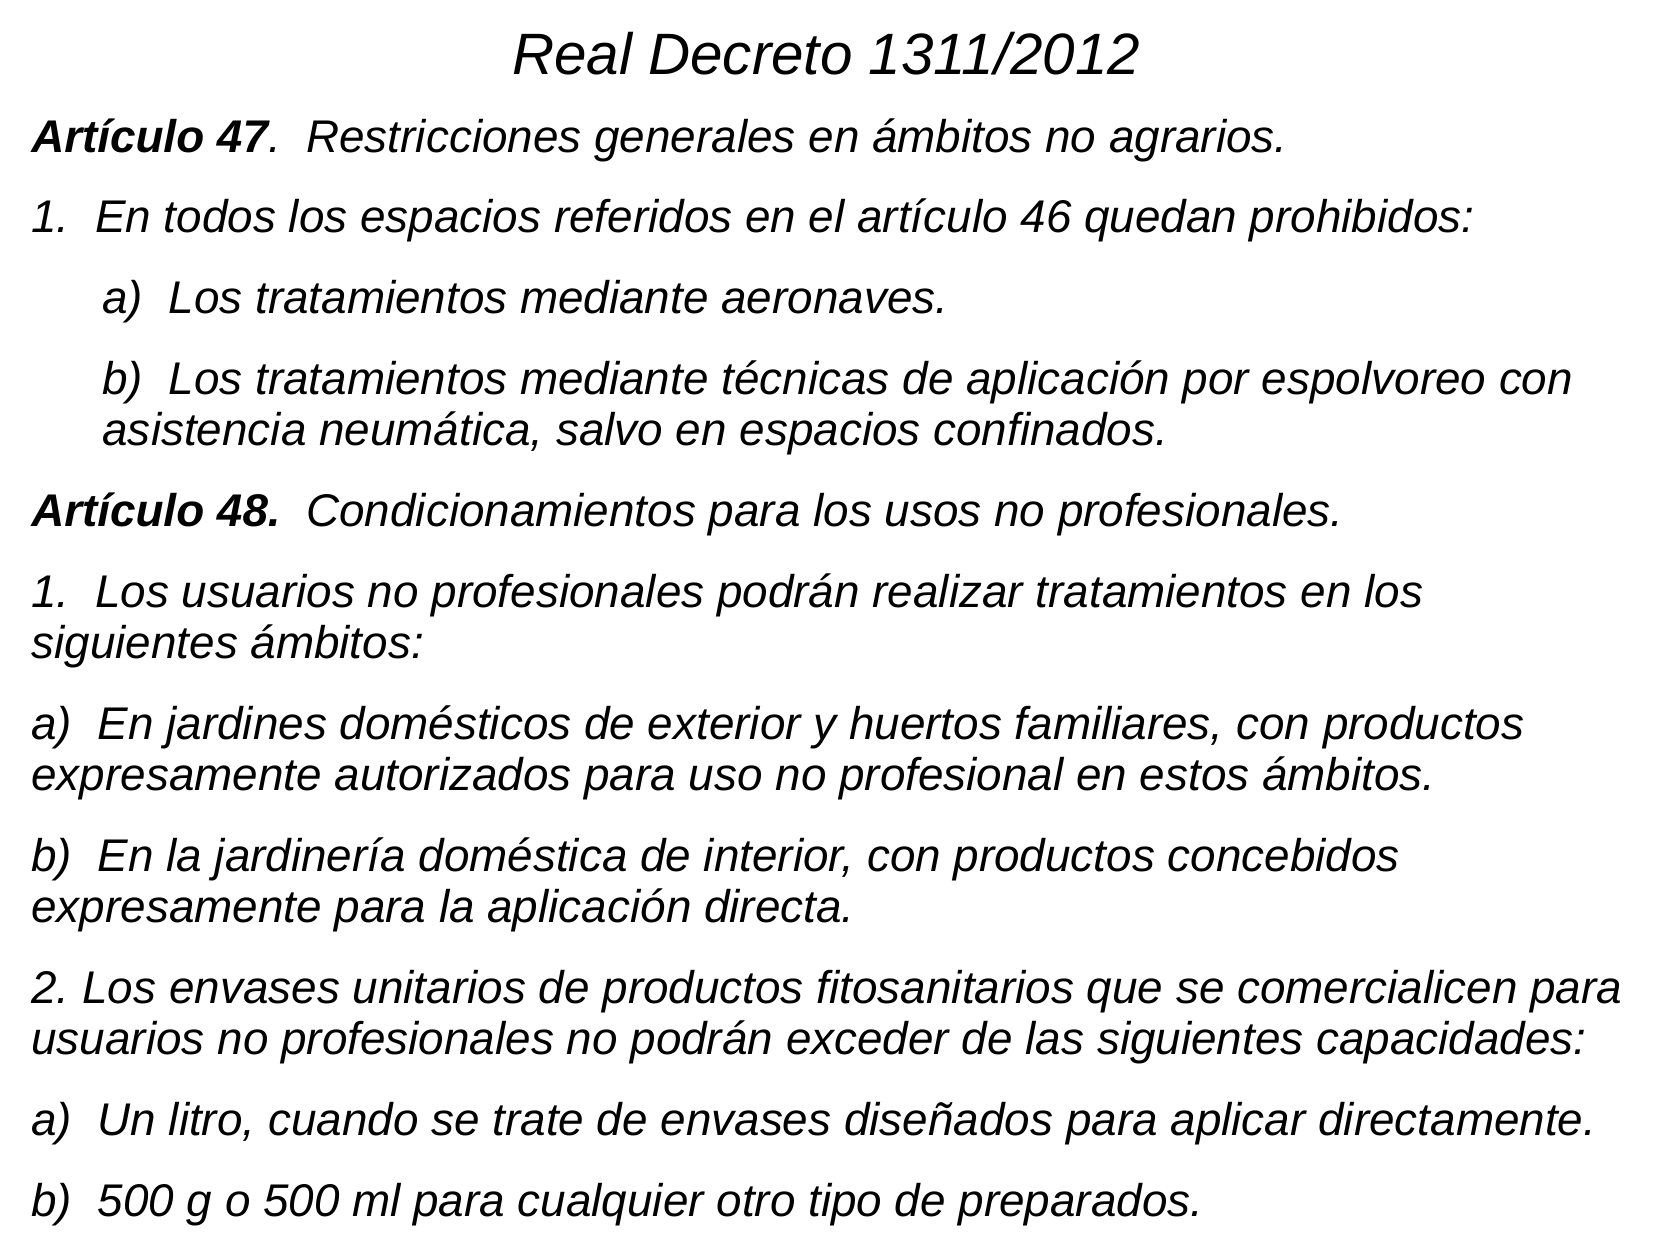

# Real Decreto 1311/2012
Artículo 47. Restricciones generales en ámbitos no agrarios.
1. En todos los espacios referidos en el artículo 46 quedan prohibidos:
a) Los tratamientos mediante aeronaves.
b) Los tratamientos mediante técnicas de aplicación por espolvoreo con asistencia neumática, salvo en espacios confinados.
Artículo 48. Condicionamientos para los usos no profesionales.
1. Los usuarios no profesionales podrán realizar tratamientos en los siguientes ámbitos:
a) En jardines domésticos de exterior y huertos familiares, con productos expresamente autorizados para uso no profesional en estos ámbitos.
b) En la jardinería doméstica de interior, con productos concebidos expresamente para la aplicación directa.
2. Los envases unitarios de productos fitosanitarios que se comercialicen para usuarios no profesionales no podrán exceder de las siguientes capacidades:
a) Un litro, cuando se trate de envases diseñados para aplicar directamente.
b) 500 g o 500 ml para cualquier otro tipo de preparados.